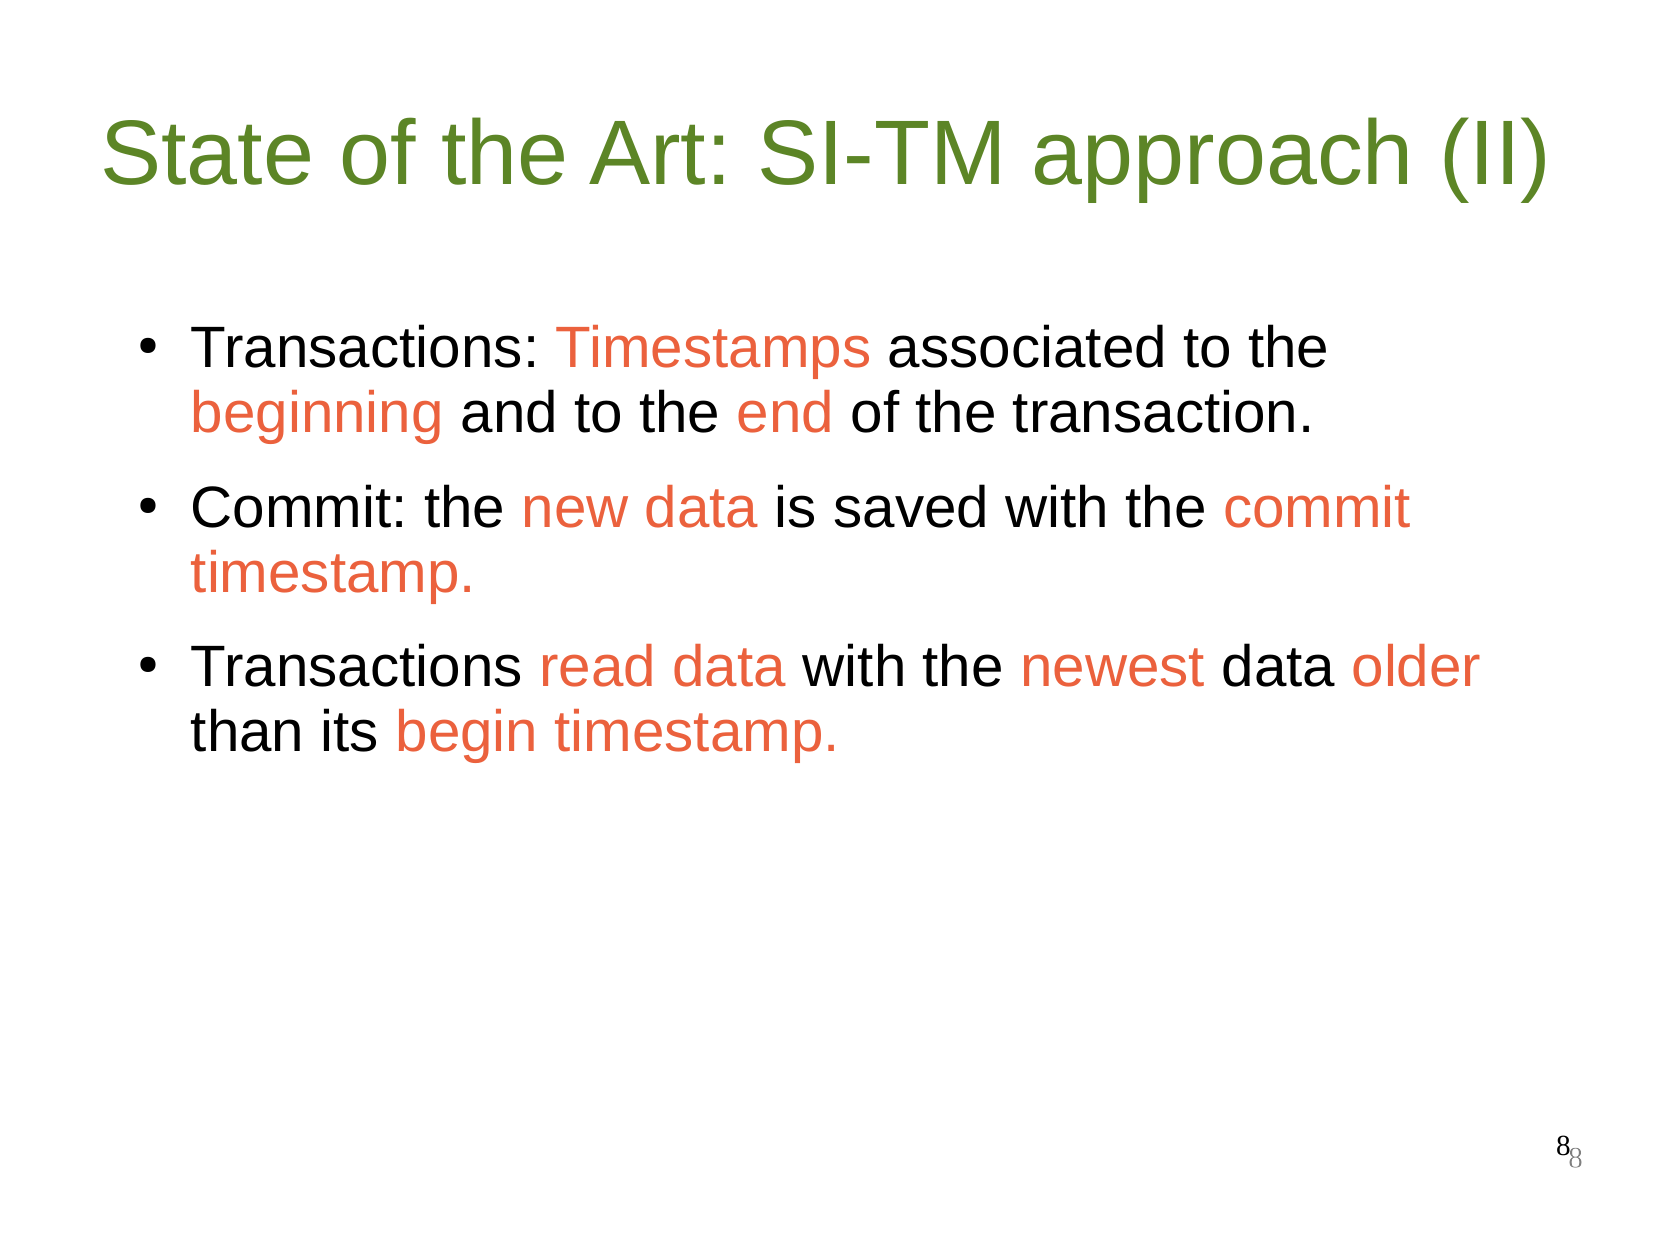

# State of the Art: SI-TM approach (II)
Transactions: Timestamps associated to the beginning and to the end of the transaction.
Commit: the new data is saved with the commit timestamp.
Transactions read data with the newest data older than its begin timestamp.
8